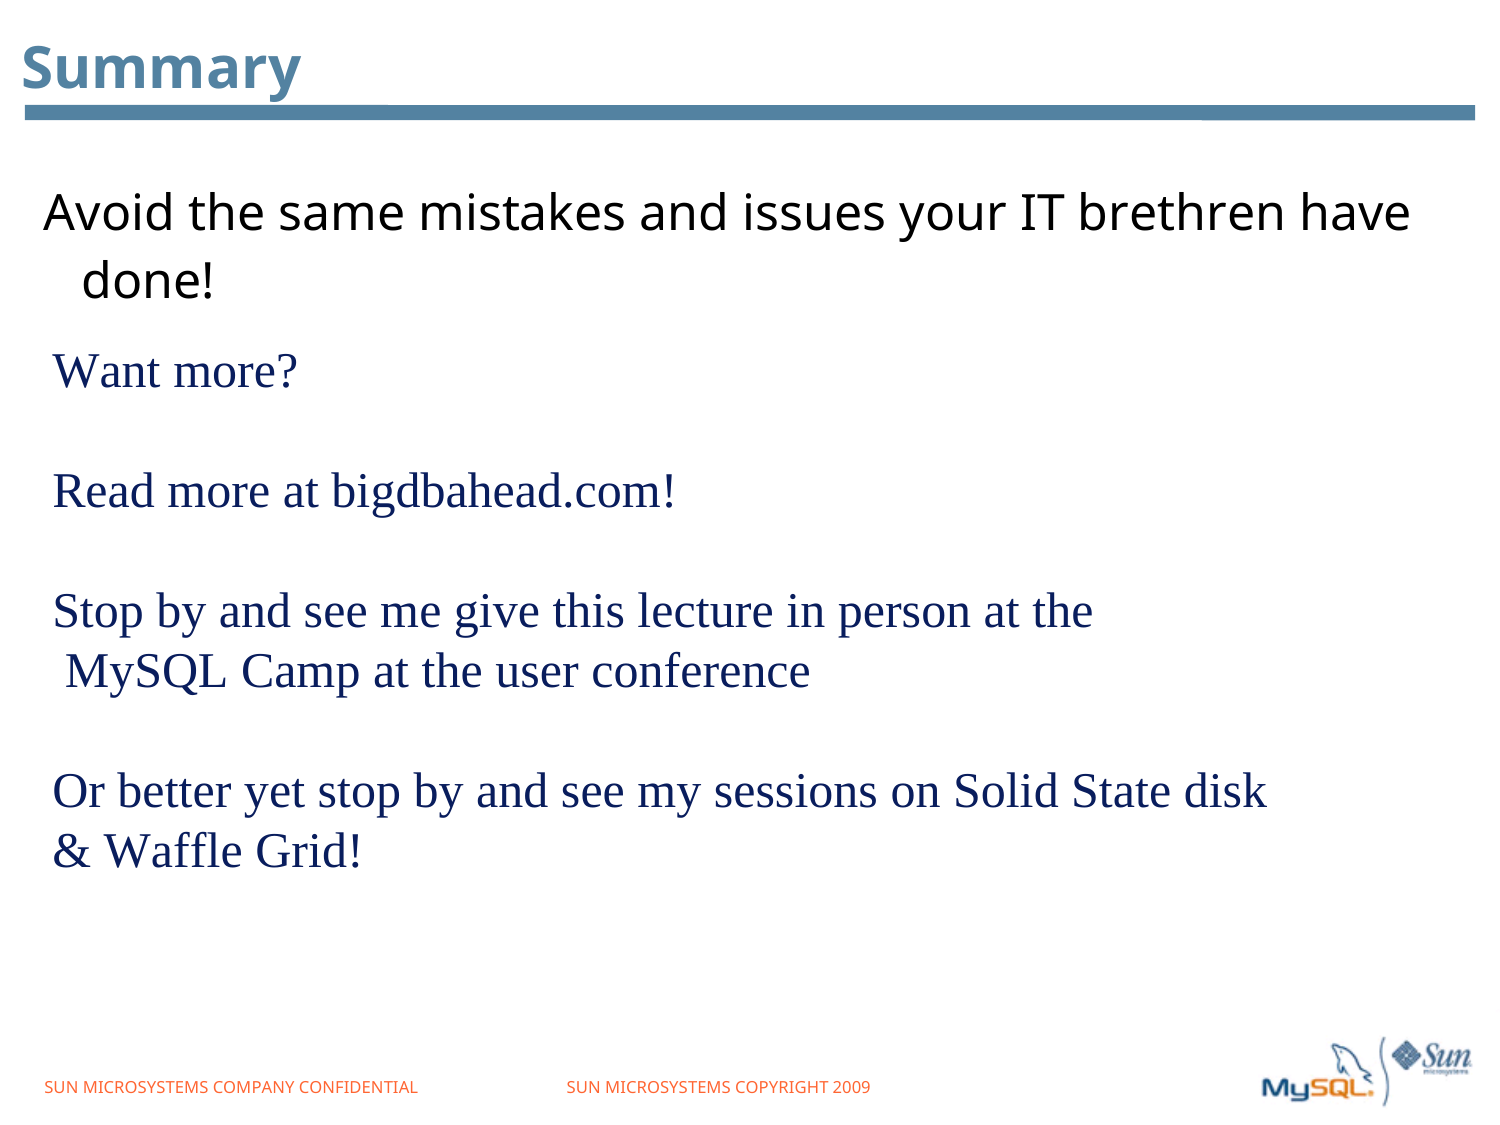

# Summary
Avoid the same mistakes and issues your IT brethren have done!
Want more?
Read more at bigdbahead.com!
Stop by and see me give this lecture in person at the
 MySQL Camp at the user conference
Or better yet stop by and see my sessions on Solid State disk
& Waffle Grid!